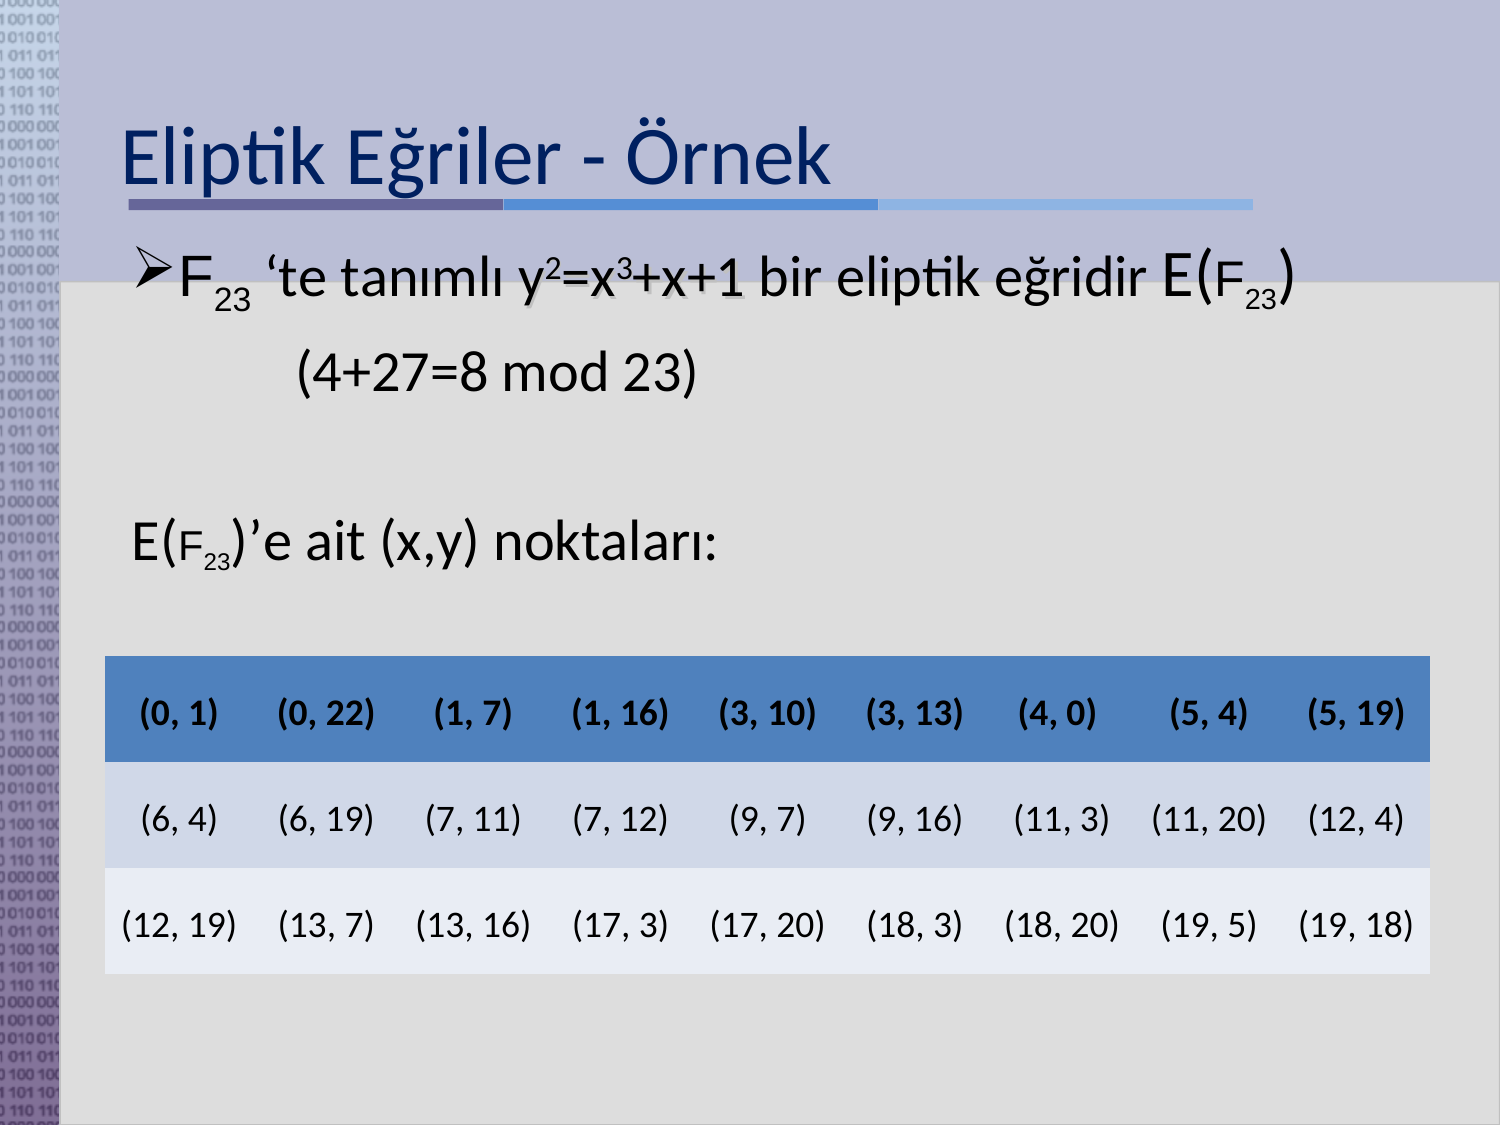

Eliptik Eğriler - Örnek
F23 ‘te tanımlı y2=x3+x+1 bir eliptik eğridir E(F23)
		 (4+27=8 mod 23)
E(F23)’e ait (x,y) noktaları:
| (0, 1) | (0, 22) | (1, 7) | (1, 16) | (3, 10) | (3, 13) | (4, 0) | (5, 4) | (5, 19) |
| --- | --- | --- | --- | --- | --- | --- | --- | --- |
| (6, 4) | (6, 19) | (7, 11) | (7, 12) | (9, 7) | (9, 16) | (11, 3) | (11, 20) | (12, 4) |
| (12, 19) | (13, 7) | (13, 16) | (17, 3) | (17, 20) | (18, 3) | (18, 20) | (19, 5) | (19, 18) |